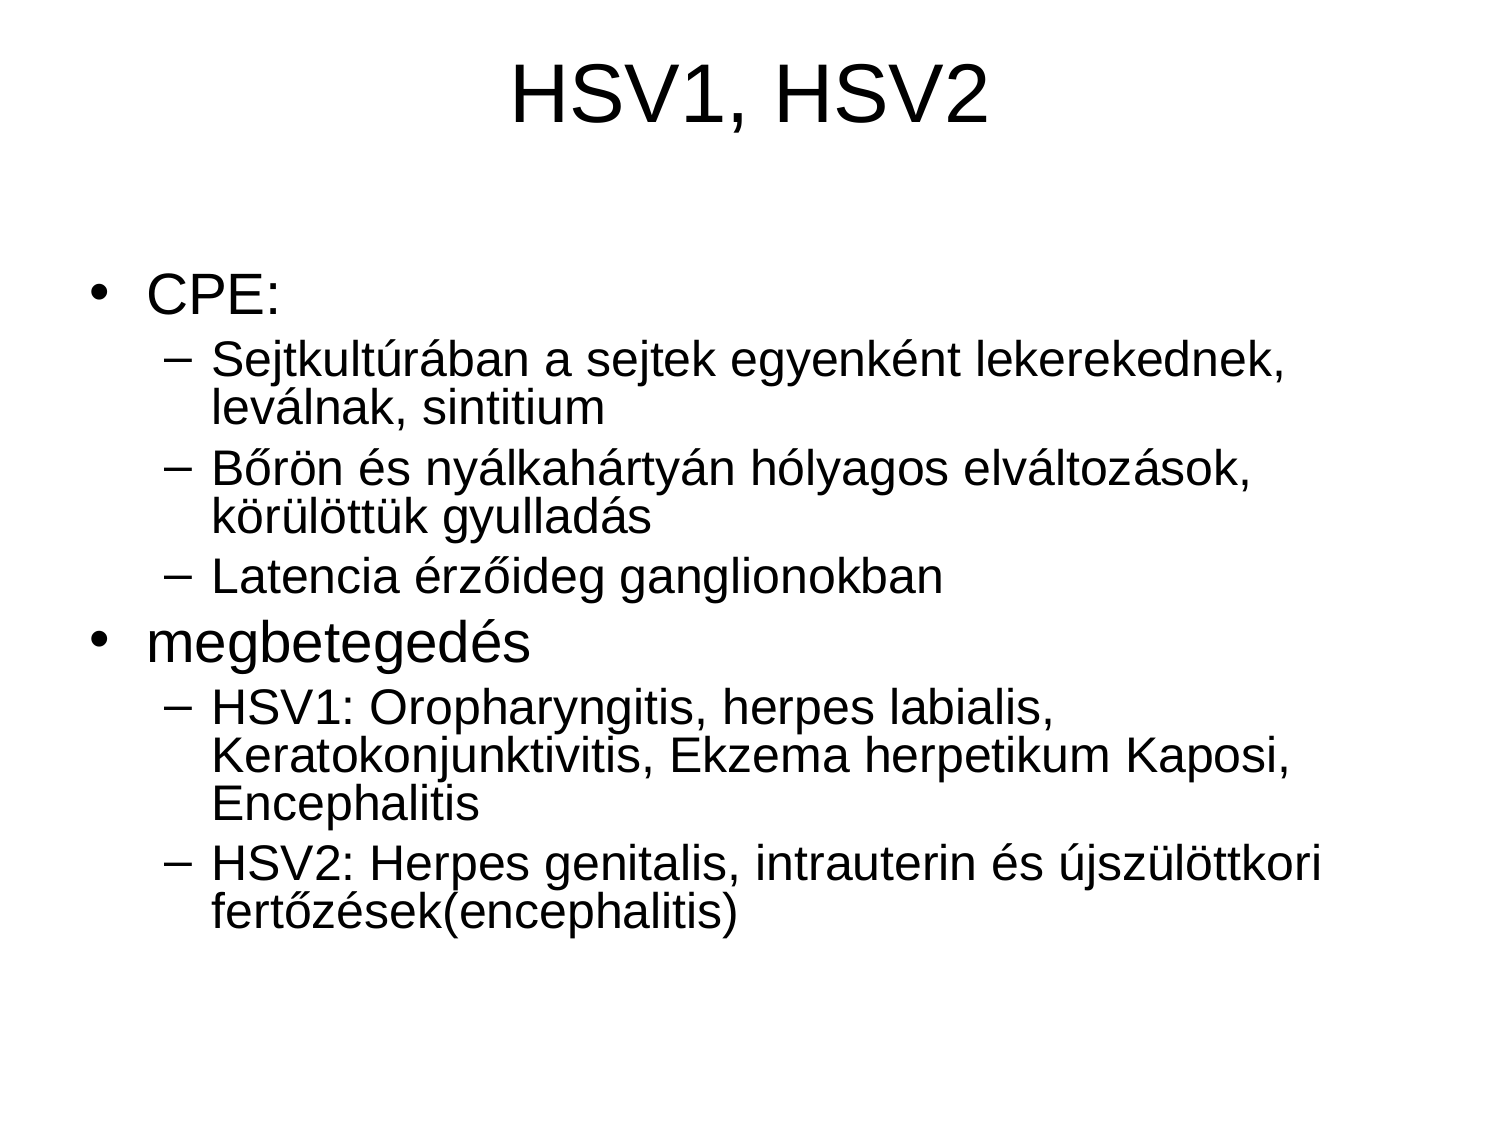

# HSV1, HSV2
CPE:
Sejtkultúrában a sejtek egyenként lekerekednek, leválnak, sintitium
Bőrön és nyálkahártyán hólyagos elváltozások, körülöttük gyulladás
Latencia érzőideg ganglionokban
megbetegedés
HSV1: Oropharyngitis, herpes labialis, Keratokonjunktivitis, Ekzema herpetikum Kaposi, Encephalitis
HSV2: Herpes genitalis, intrauterin és újszülöttkori fertőzések(encephalitis)